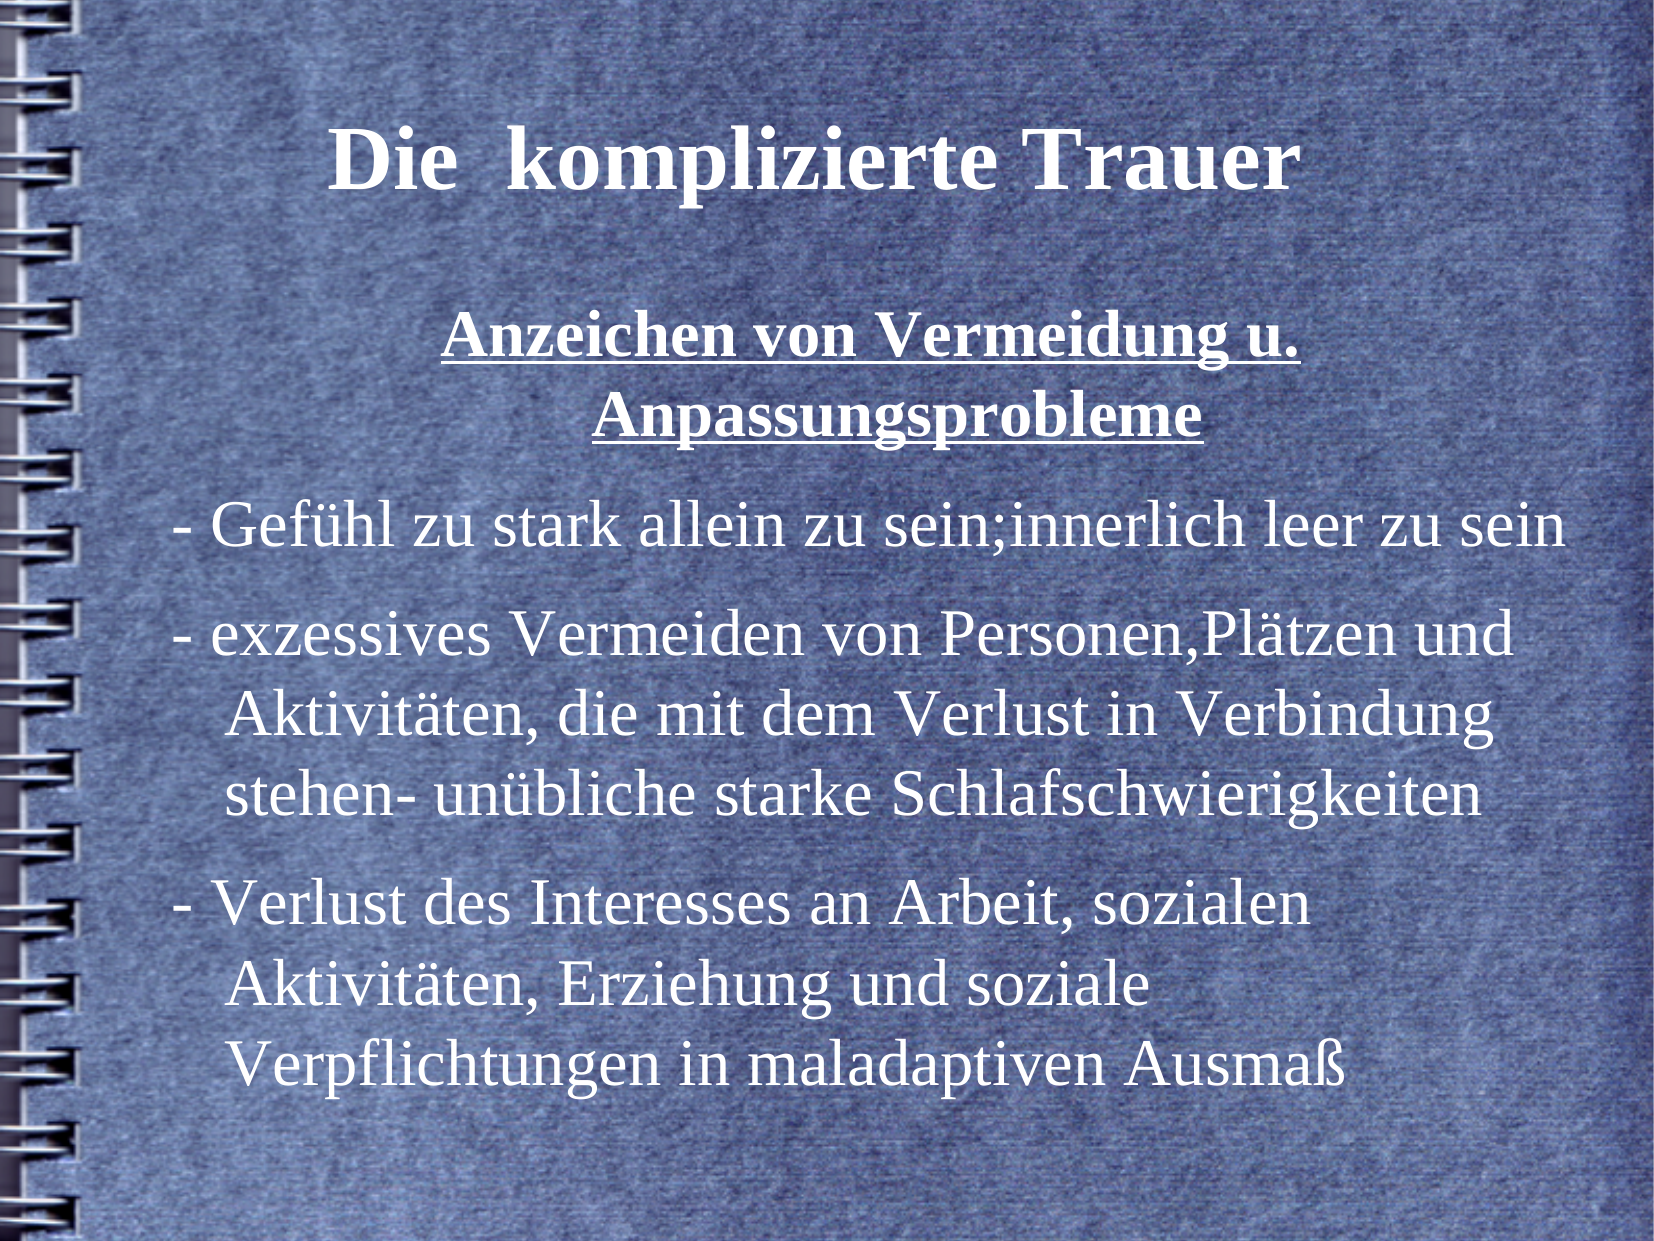

# Die komplizierte Trauer
Anzeichen von Vermeidung u. Anpassungsprobleme
- Gefühl zu stark allein zu sein;innerlich leer zu sein
- exzessives Vermeiden von Personen,Plätzen und Aktivitäten, die mit dem Verlust in Verbindung stehen- unübliche starke Schlafschwierigkeiten
- Verlust des Interesses an Arbeit, sozialen Aktivitäten, Erziehung und soziale Verpflichtungen in maladaptiven Ausmaß